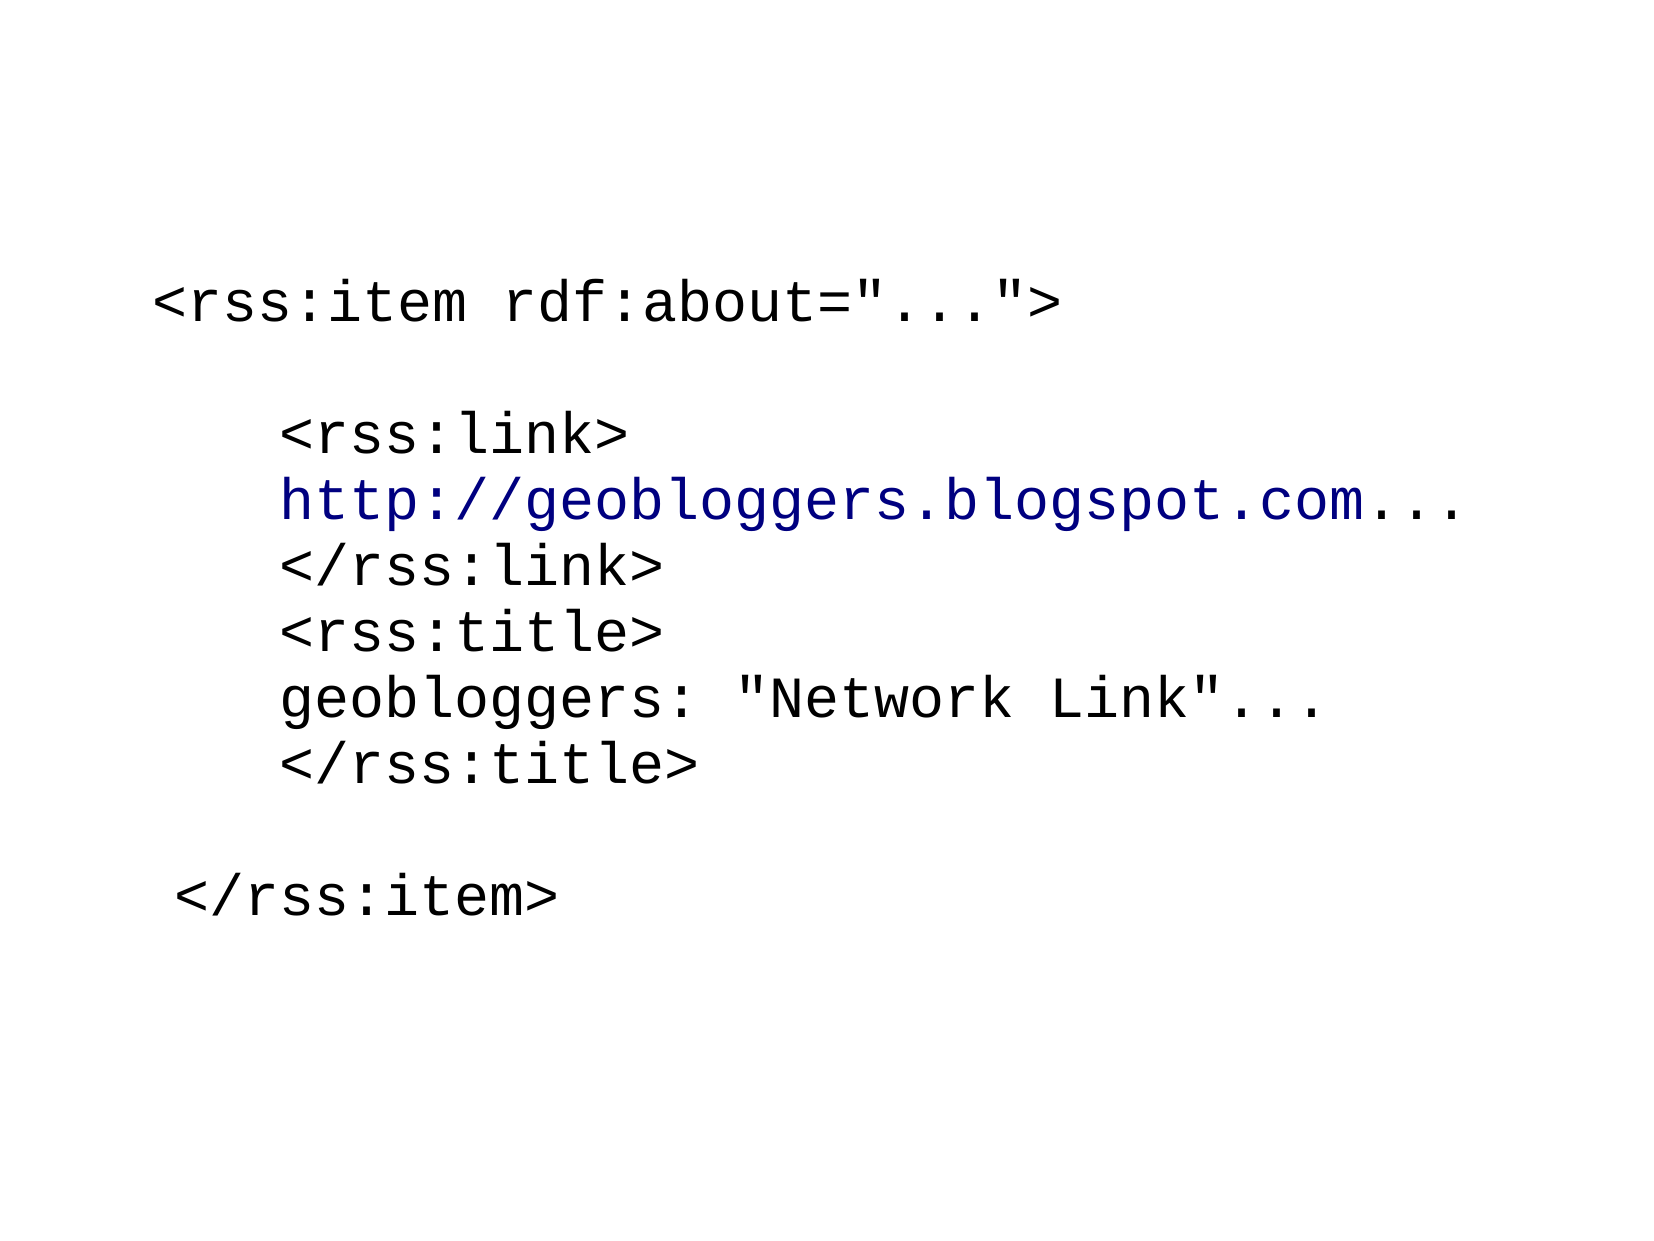

<rss:item rdf:about="...">
 <rss:link>
 http://geobloggers.blogspot.com...
 </rss:link>
 <rss:title>
 geobloggers: "Network Link"...
 </rss:title>
 </rss:item>